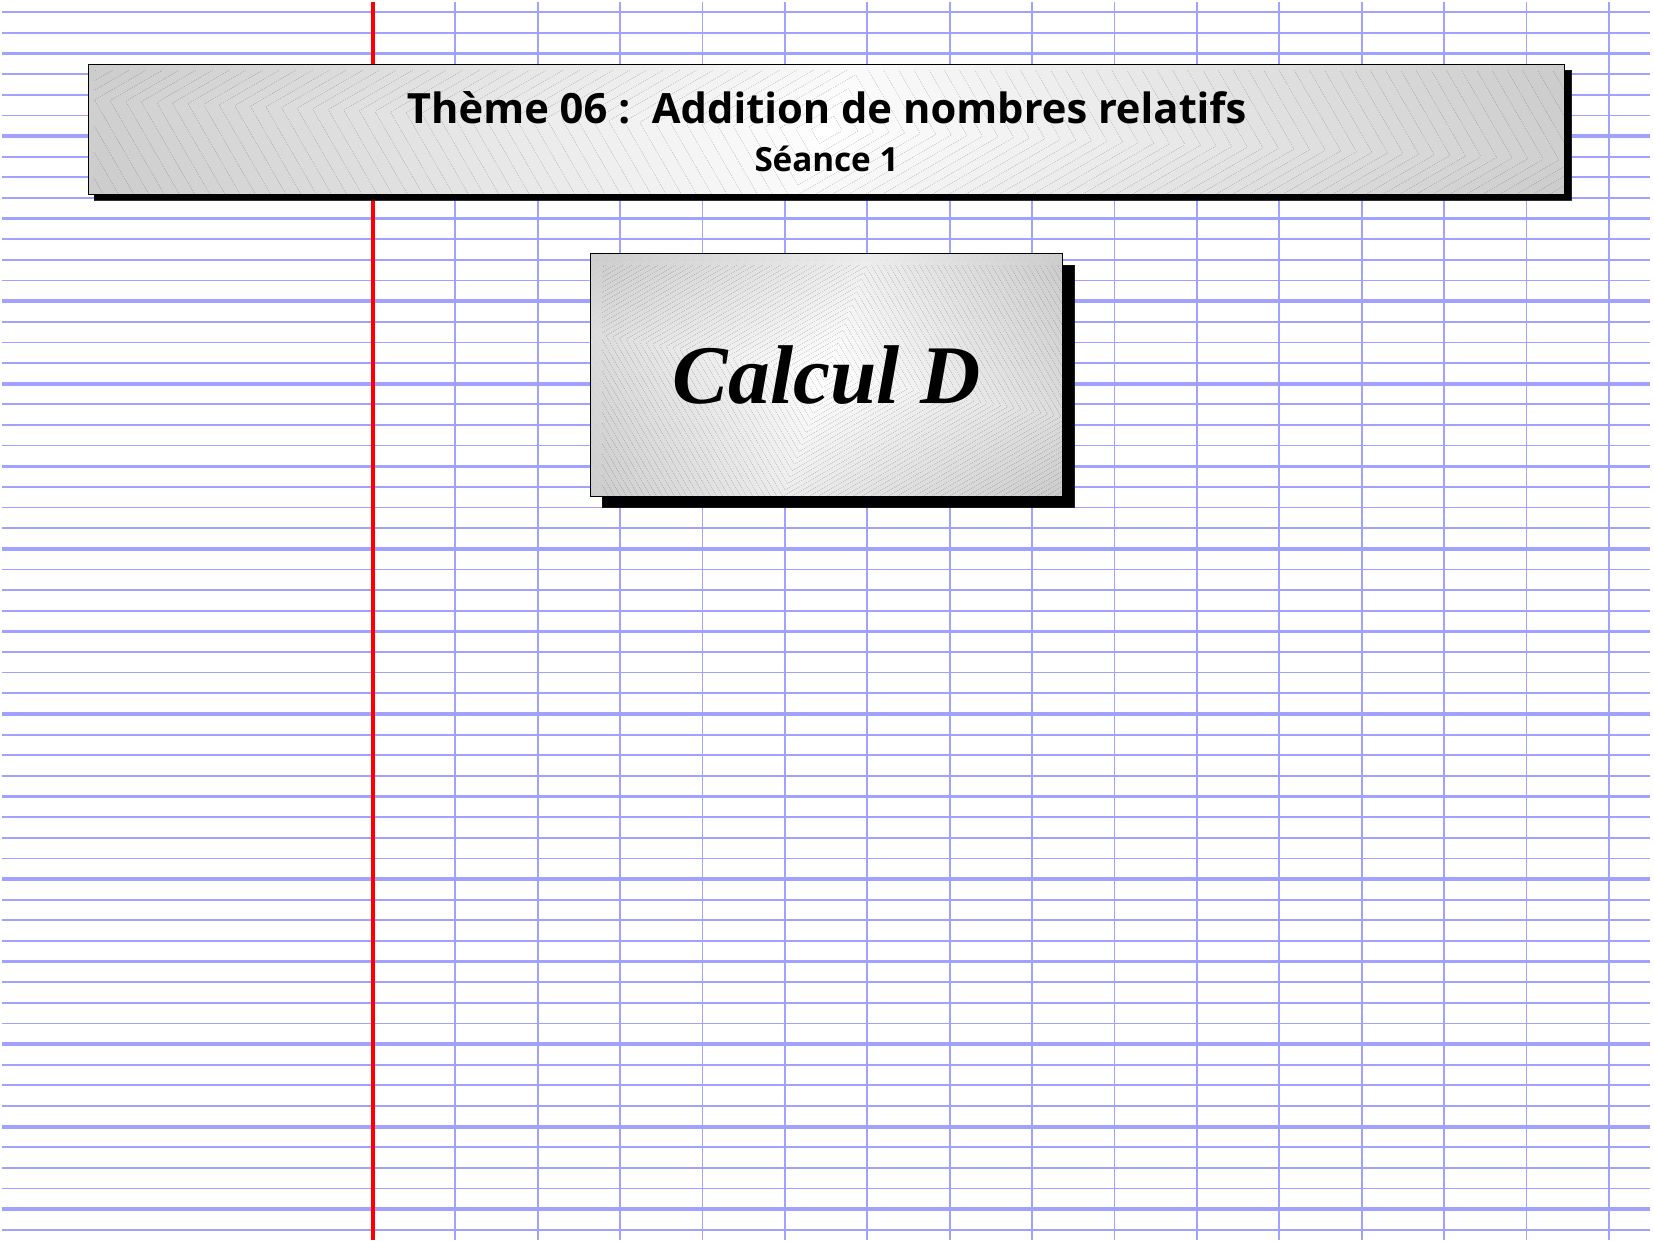

Thème 06 : Addition de nombres relatifs
Séance 1
Calcul D